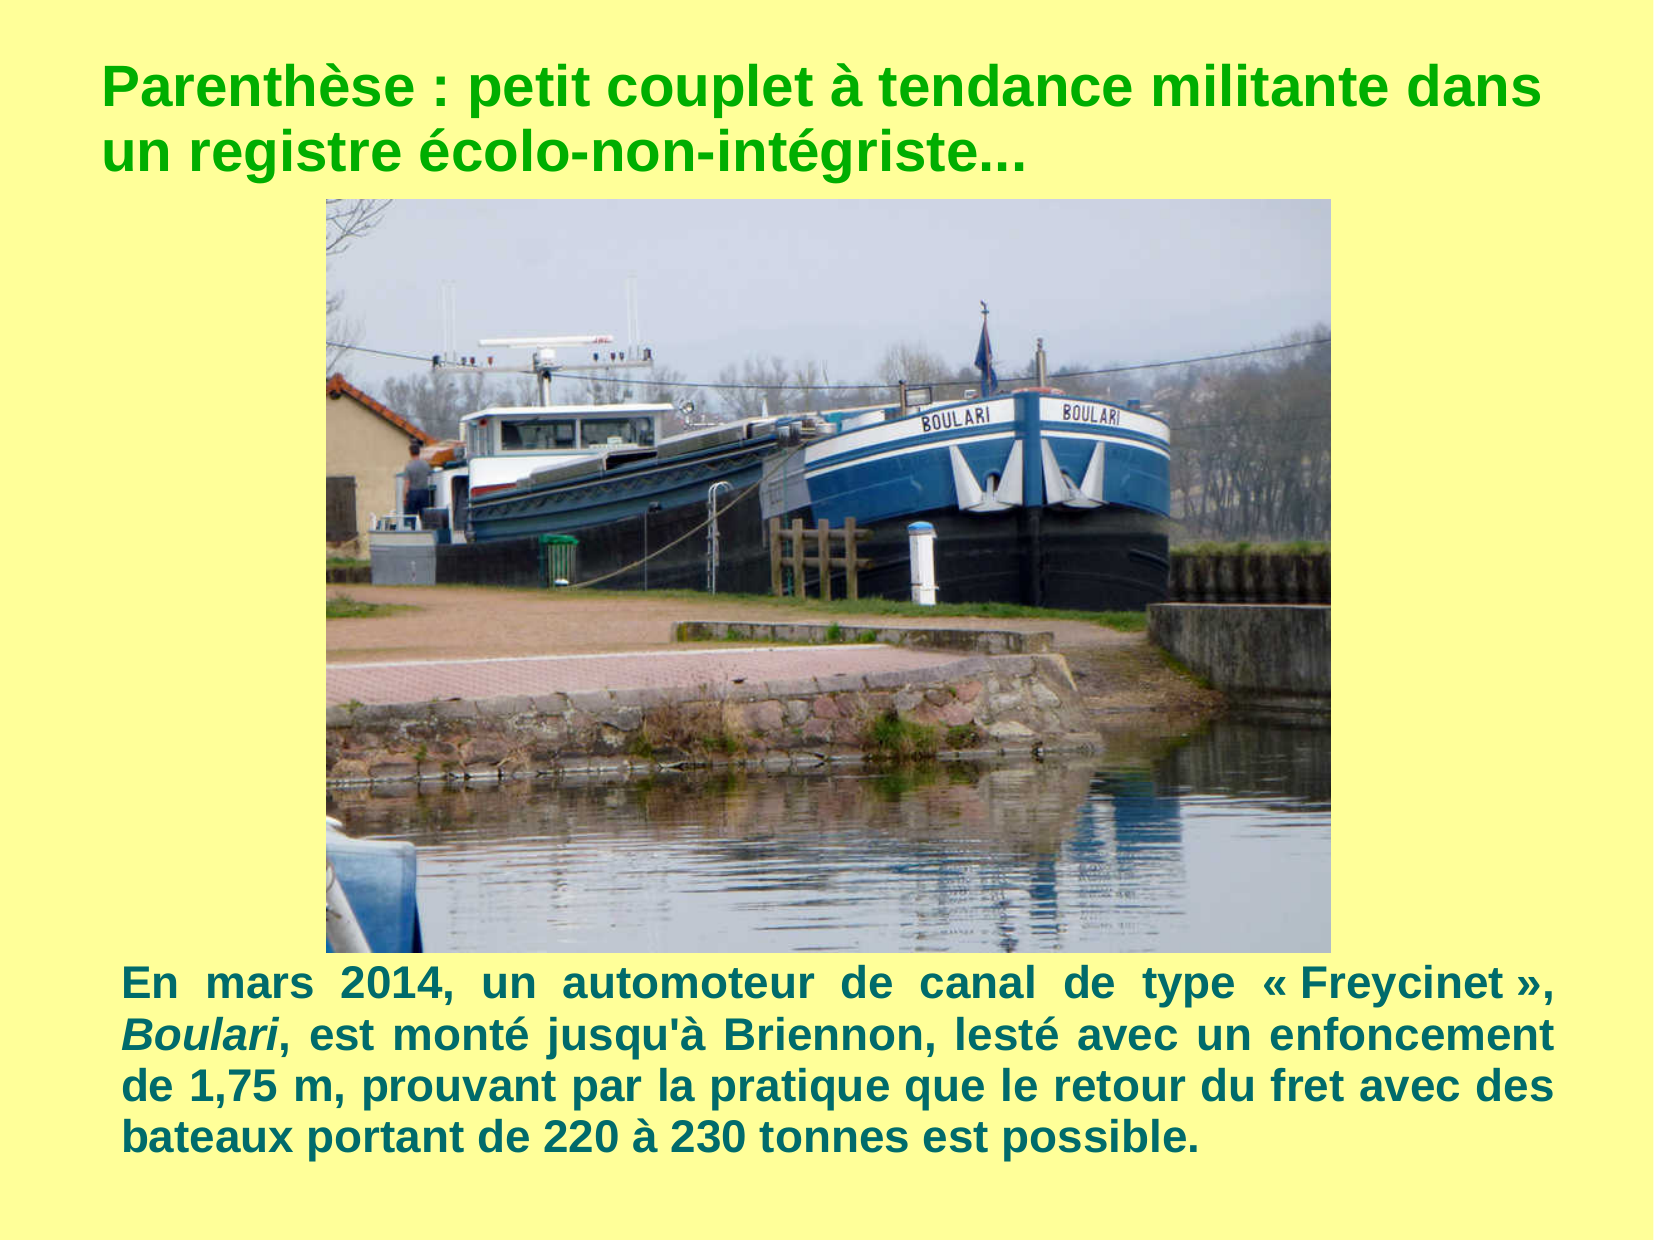

Parenthèse : petit couplet à tendance militante dans un registre écolo-non-intégriste...
En mars 2014, un automoteur de canal de type « Freycinet », Boulari, est monté jusqu'à Briennon, lesté avec un enfoncement de 1,75 m, prouvant par la pratique que le retour du fret avec des bateaux portant de 220 à 230 tonnes est possible.